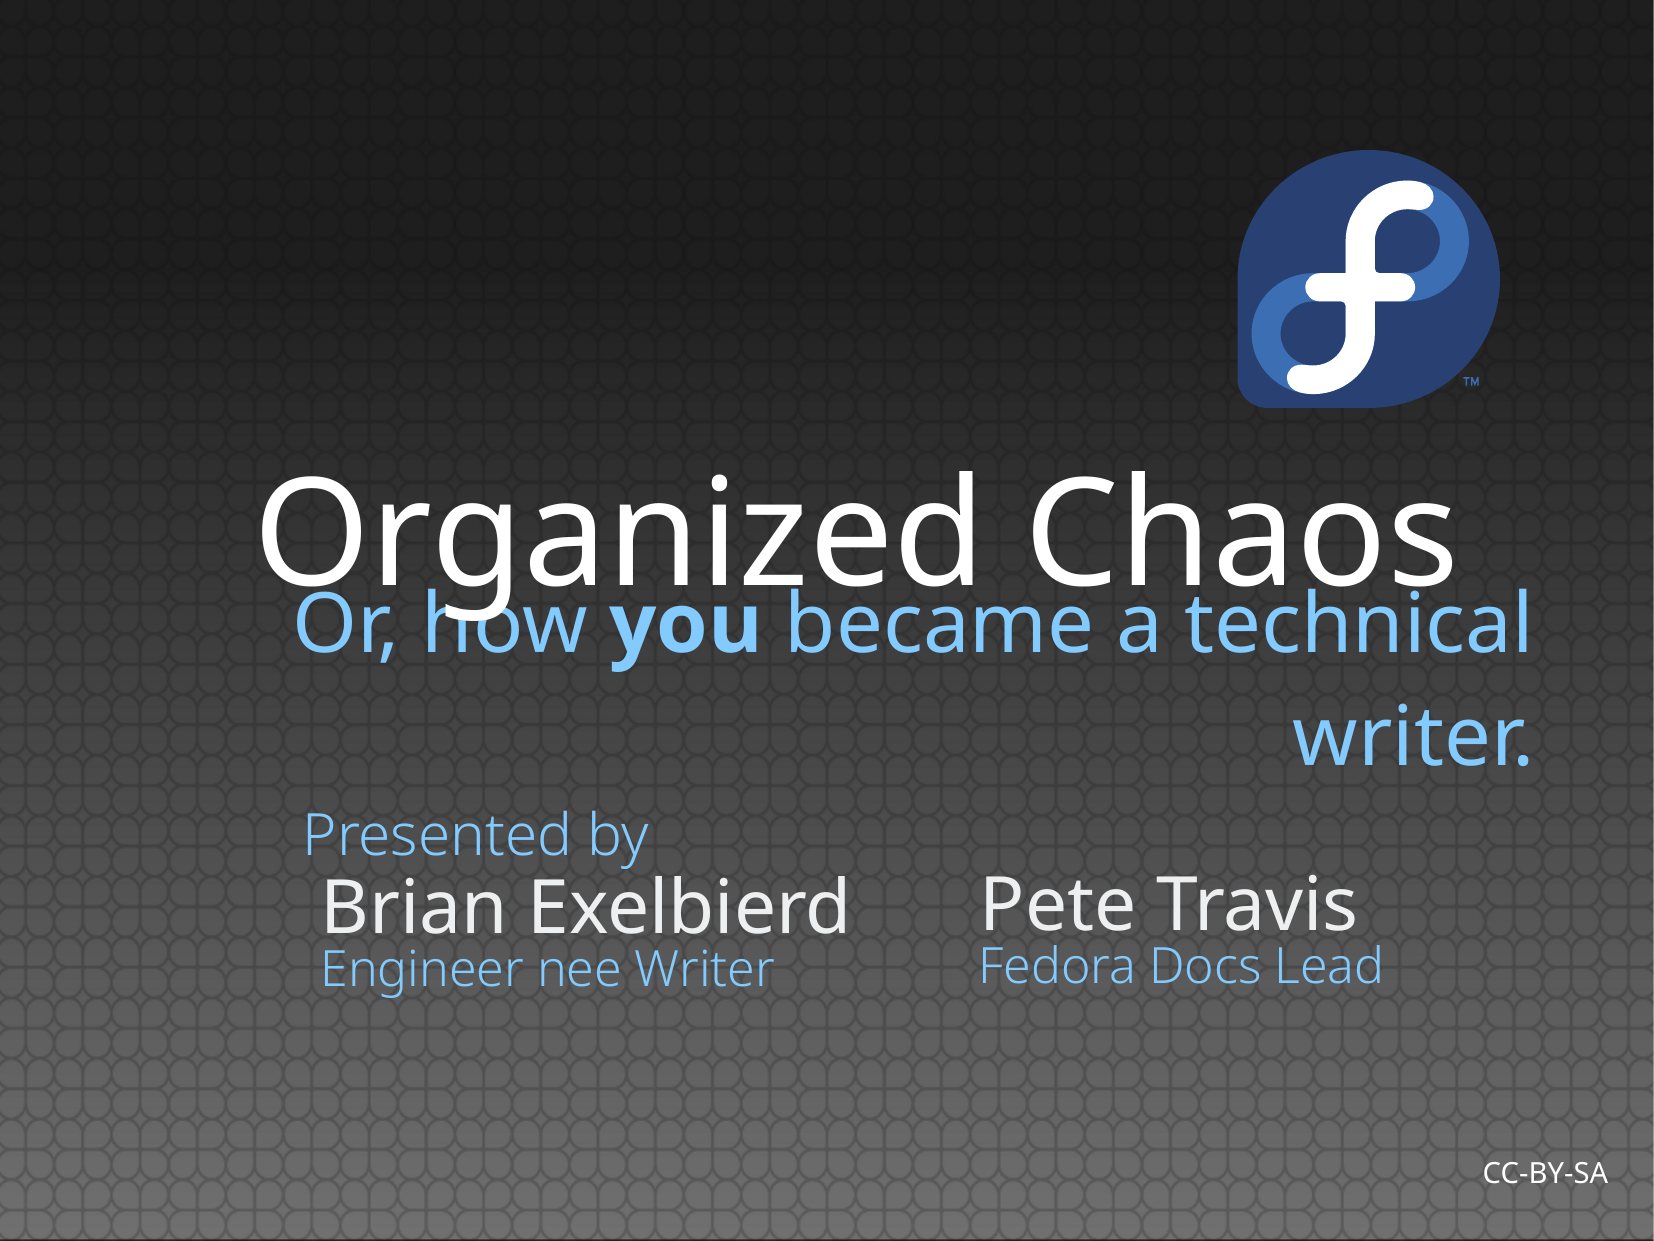

Organized Chaos
# Or, how you became a technical writer.
Presented by
Pete Travis
Brian Exelbierd
Fedora Docs Lead
Engineer nee Writer
CC-BY-SA